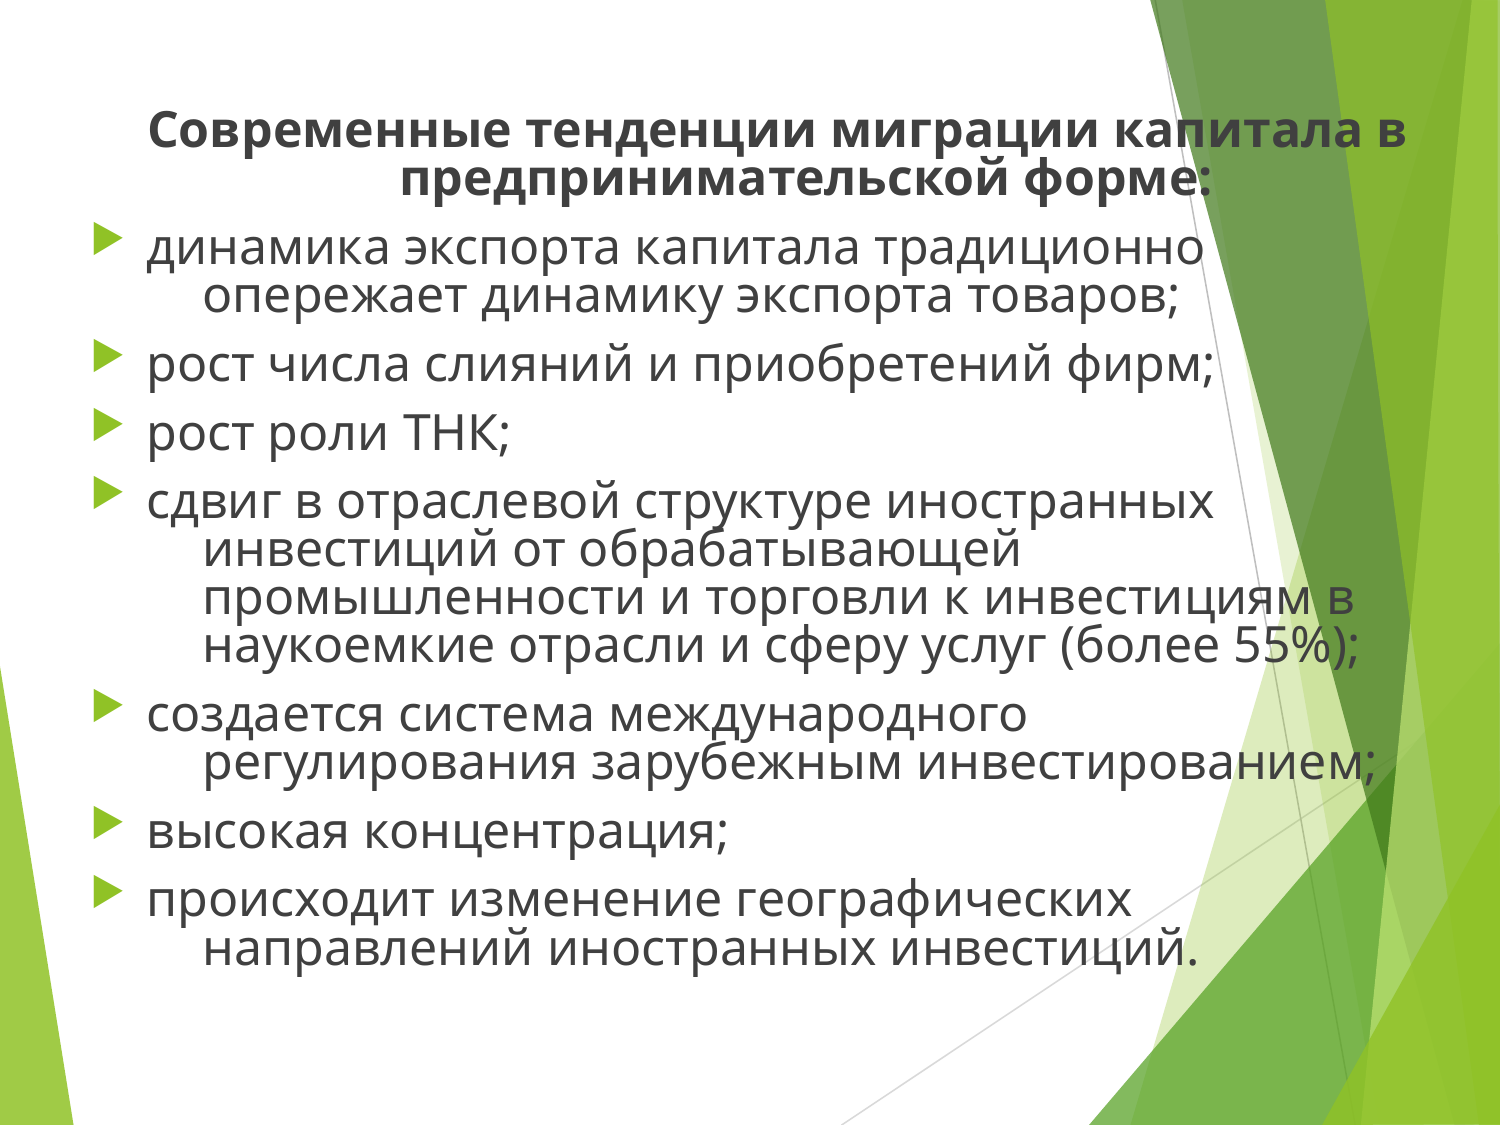

# Современные тенденции миграции капитала в предпринимательской форме:
динамика экспорта капитала традиционно опережает динамику экспорта товаров;
рост числа слияний и приобретений фирм;
рост роли ТНК;
сдвиг в отраслевой структуре иностранных инвестиций от обрабатывающей промышленности и торговли к инвестициям в наукоемкие отрасли и сферу услуг (более 55%);
создается система международного регулирования зарубежным инвестированием;
высокая концентрация;
происходит изменение географических направлений иностранных инвестиций.